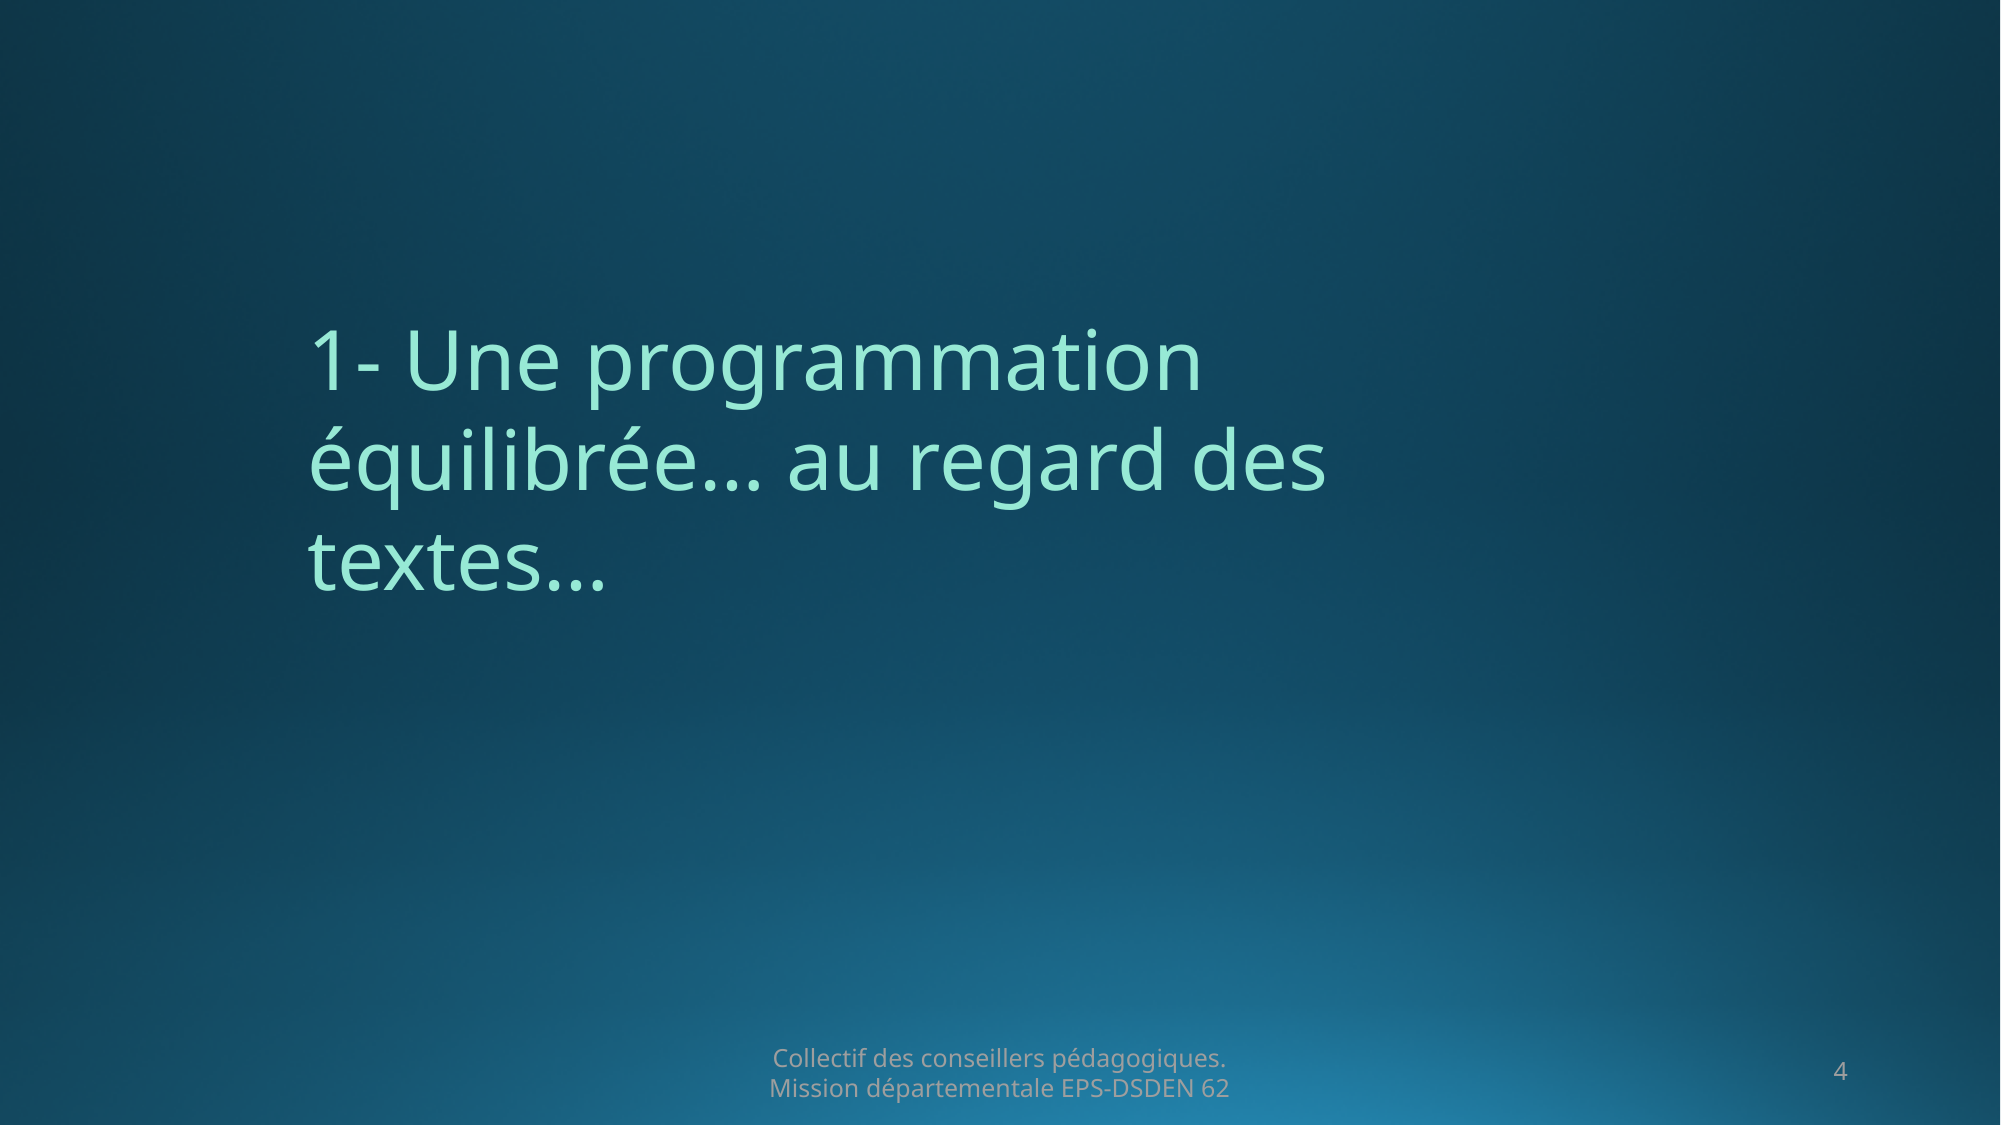

1- Une programmation équilibrée… au regard des textes…
Collectif des conseillers pédagogiques.
Mission départementale EPS-DSDEN 62